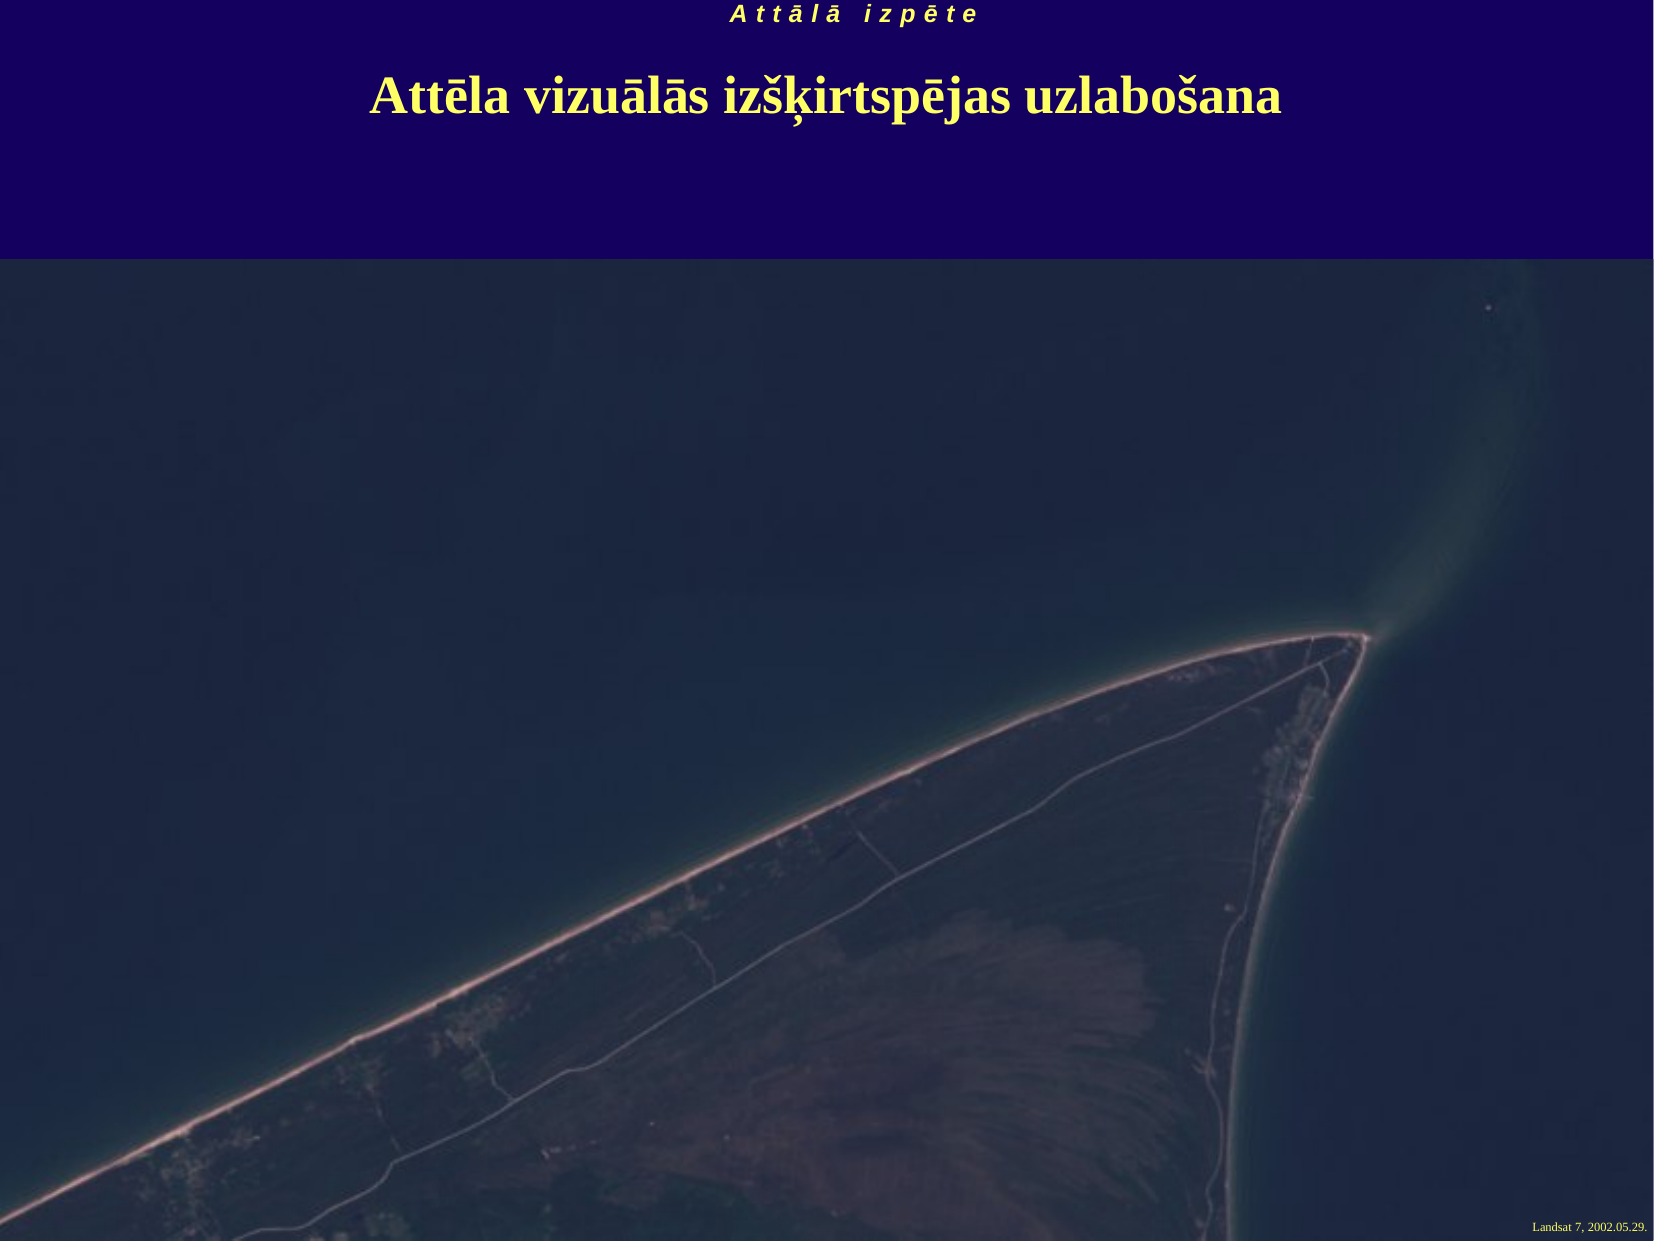

# Attēla vizuālās izšķirtspējas uzlabošana
Landsat 7, 2002.05.29.